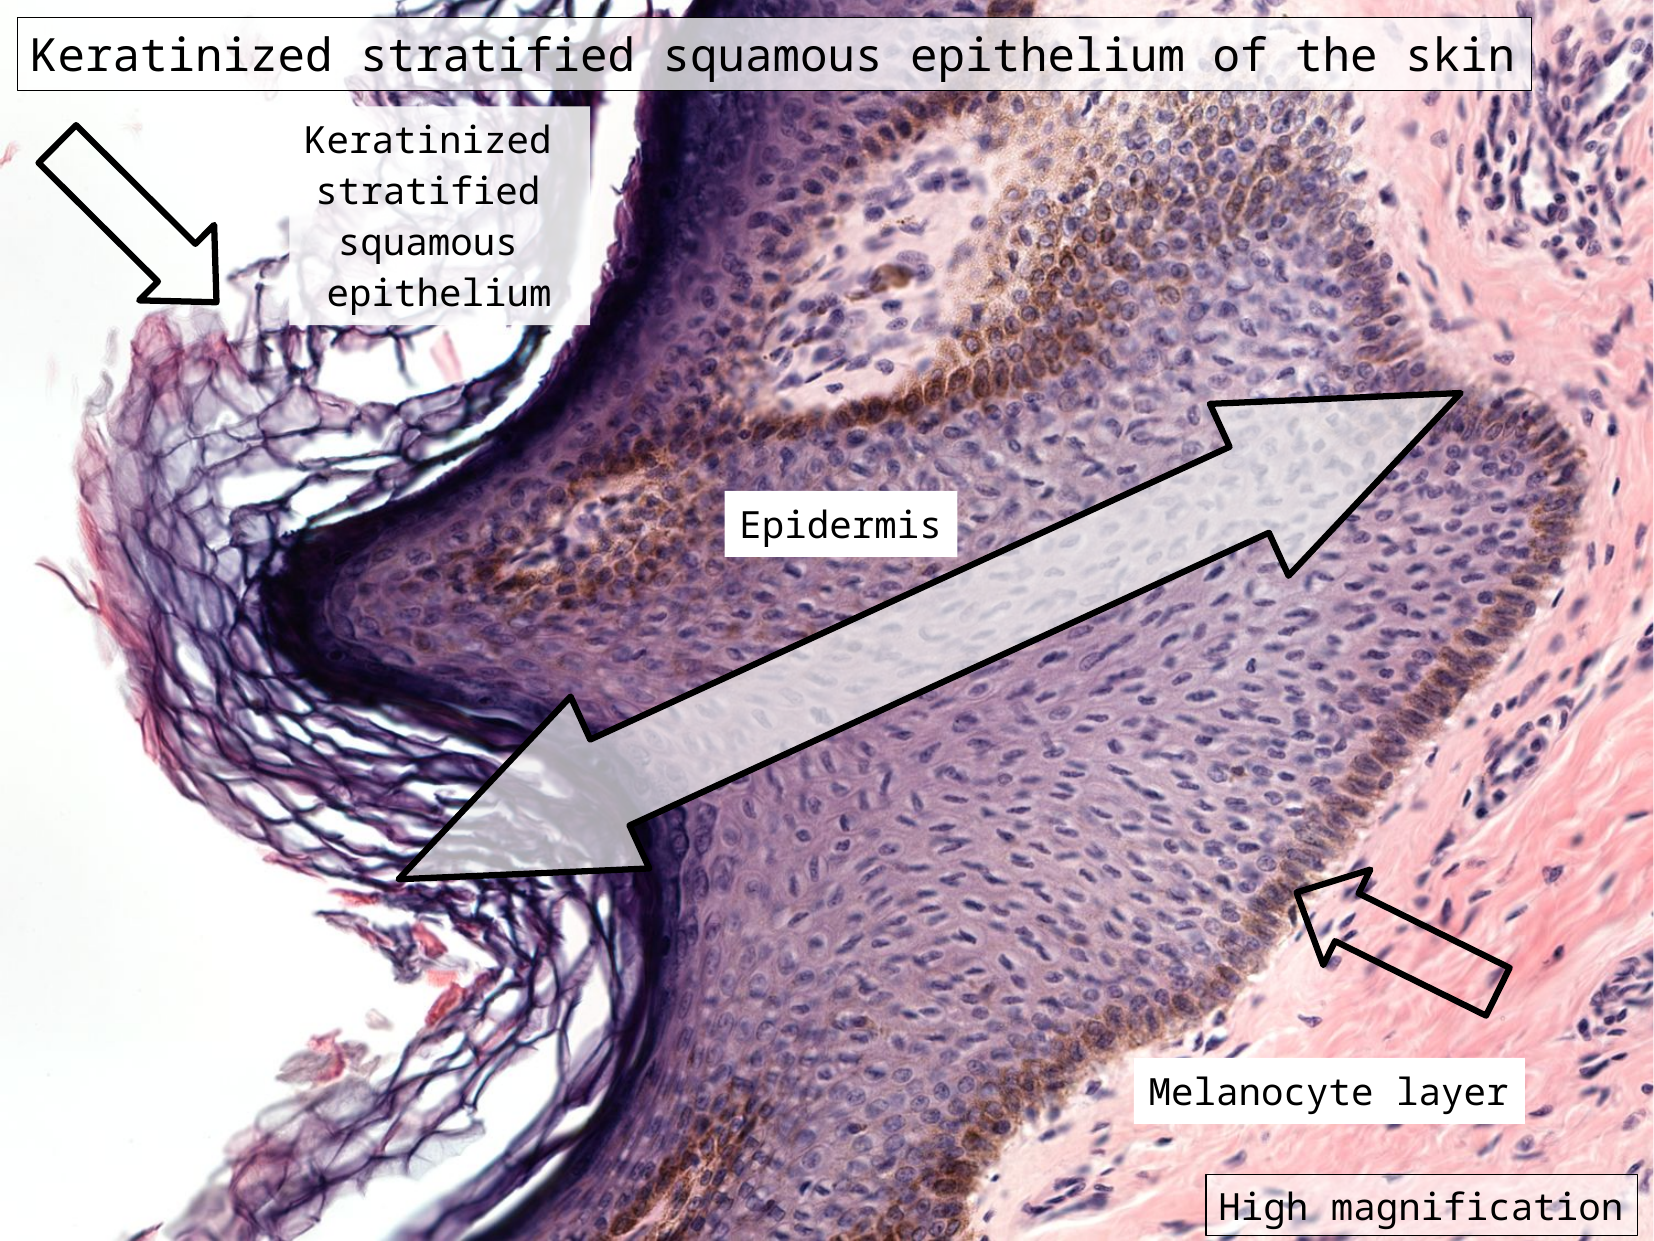

Keratinized stratified squamous epithelium of the skin
Keratinized
stratified
squamous
epithelium
Epidermis
Melanocyte layer
High magnification